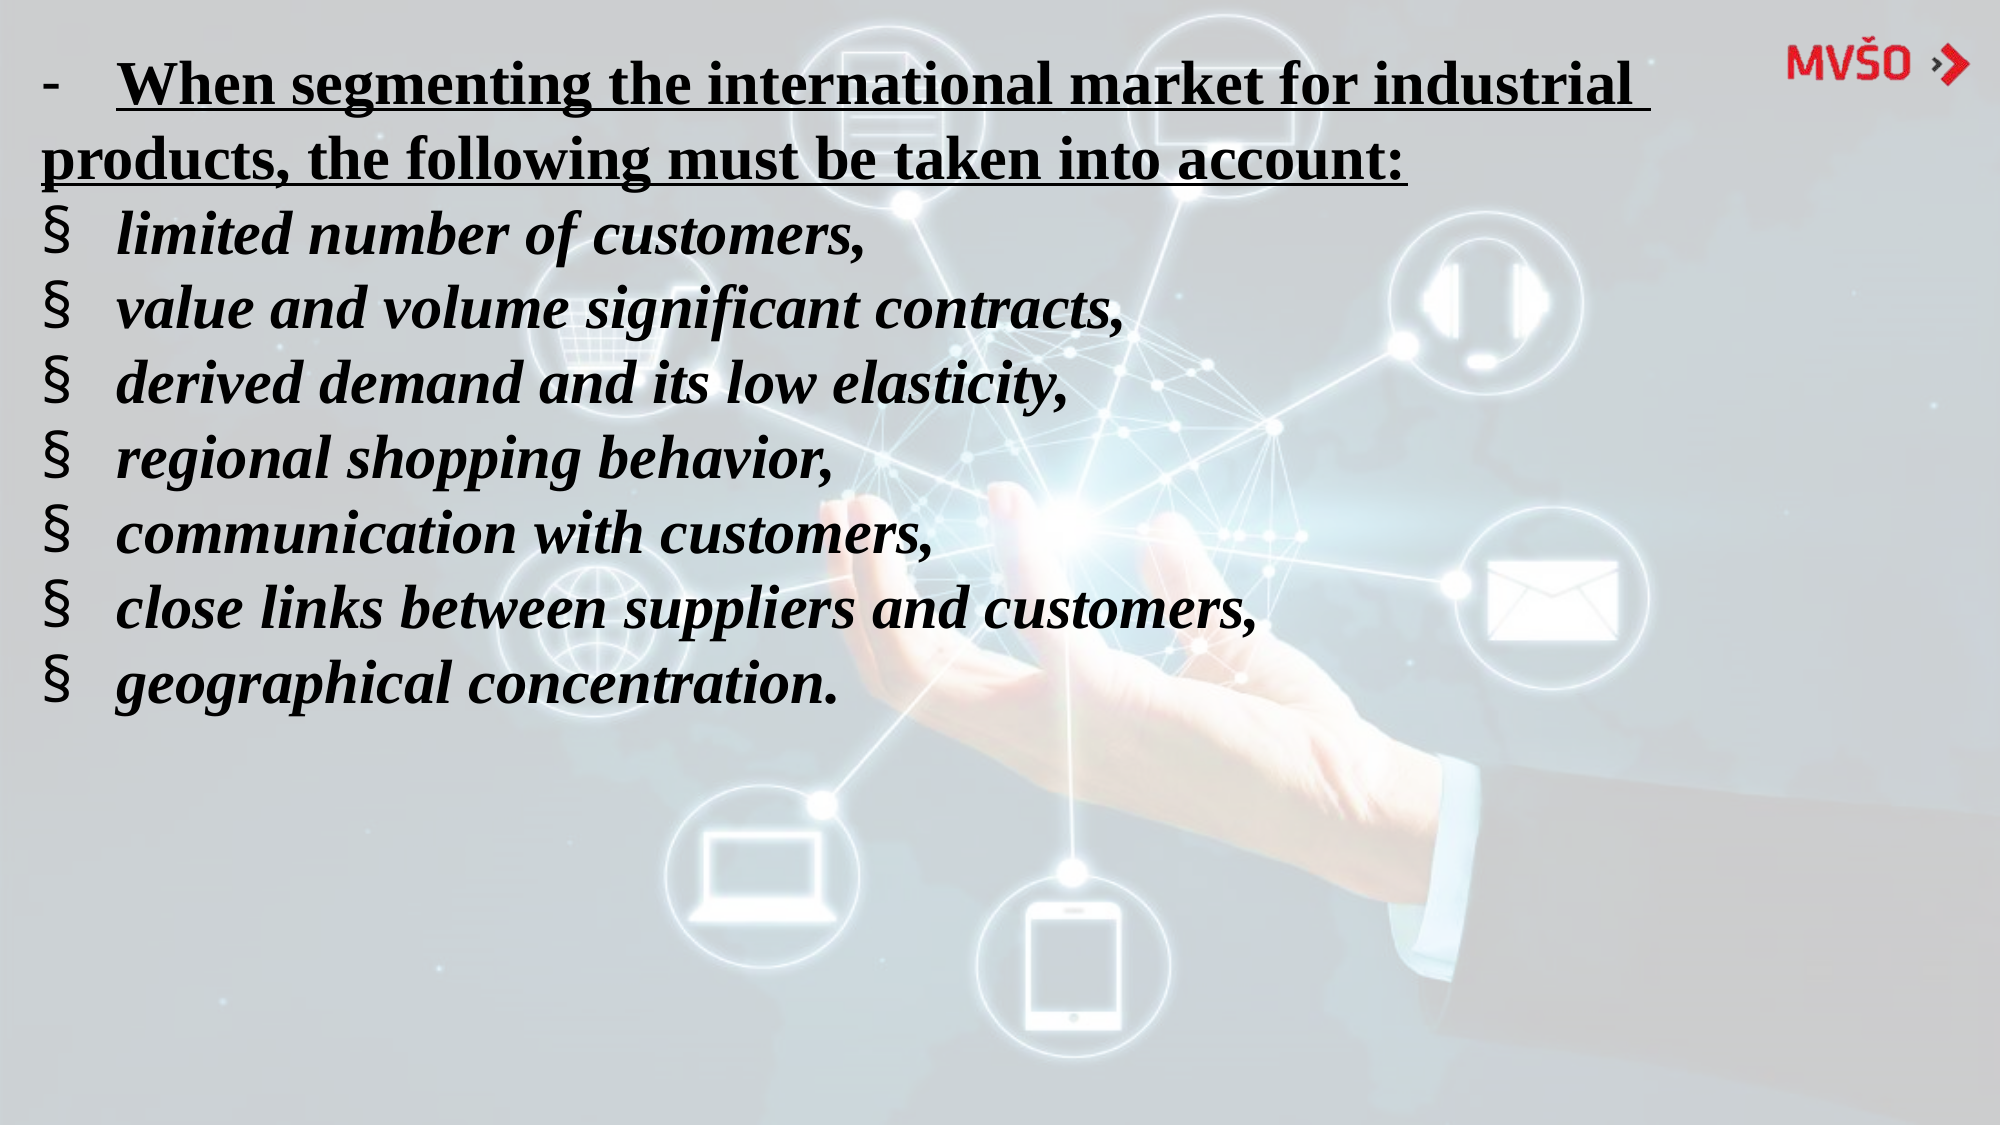

When segmenting the international market for industrial
products, the following must be taken into account:
limited number of customers,
value and volume significant contracts,
derived demand and its low elasticity,
regional shopping behavior,
communication with customers,
close links between suppliers and customers,
geographical concentration.